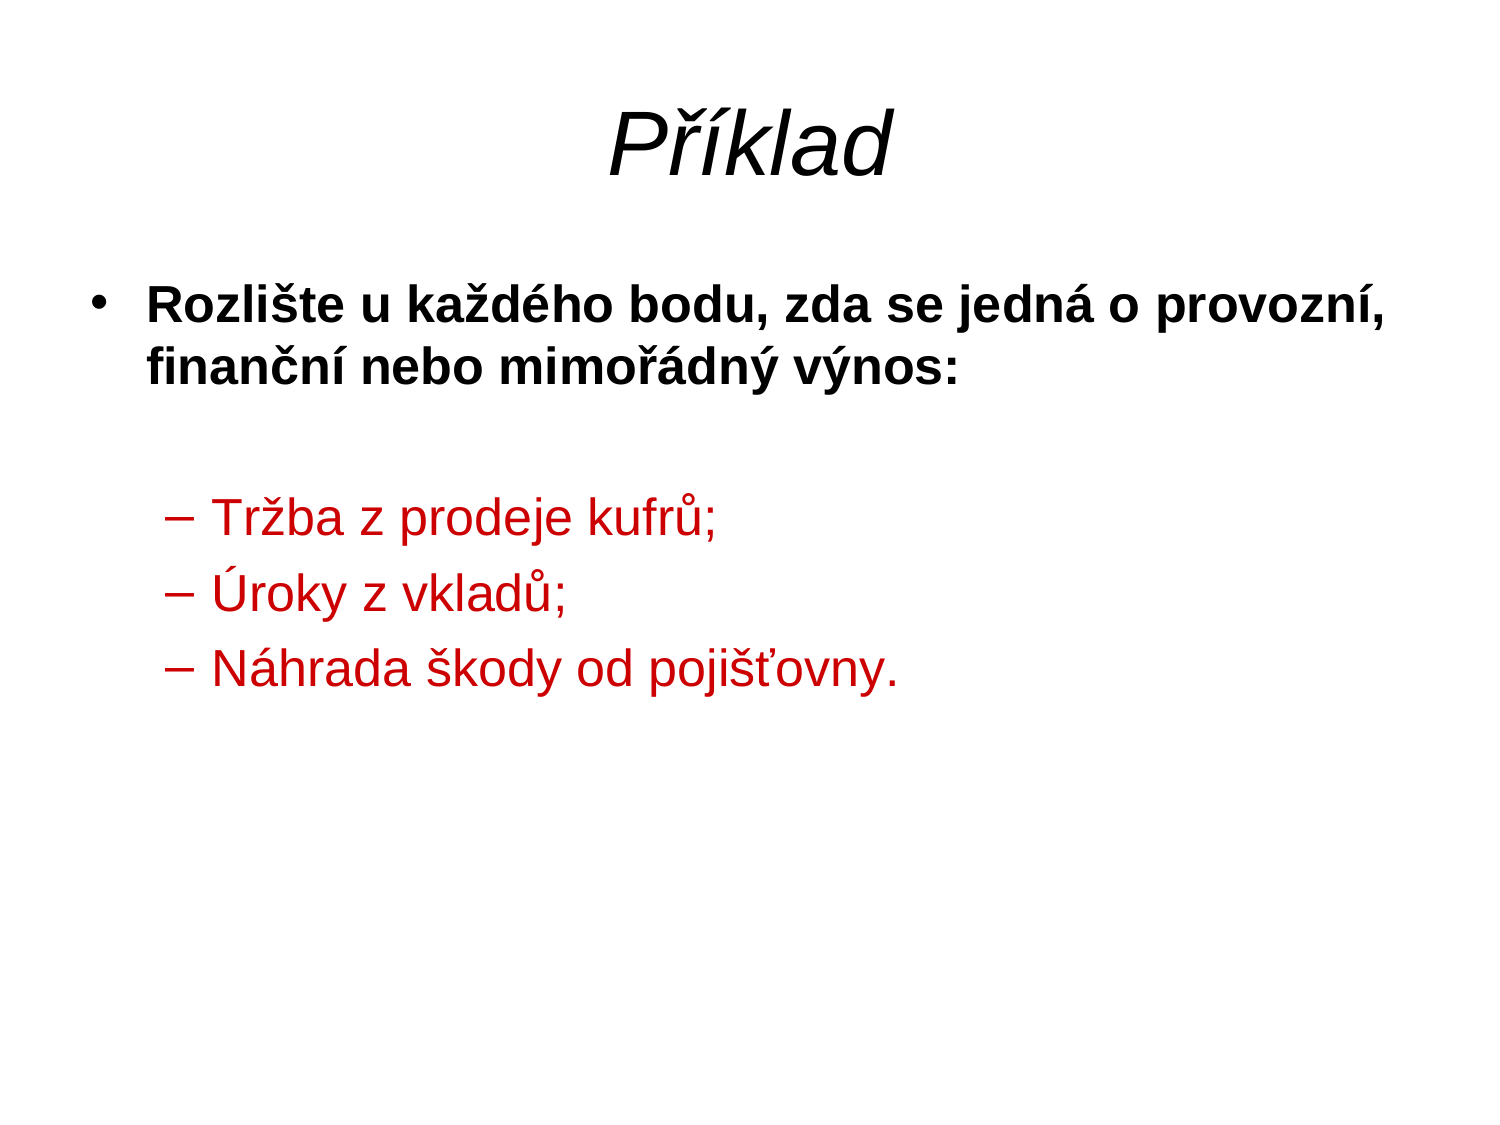

# Příklad
Rozlište u každého bodu, zda se jedná o provozní, finanční nebo mimořádný výnos:
Tržba z prodeje kufrů;
Úroky z vkladů;
Náhrada škody od pojišťovny.